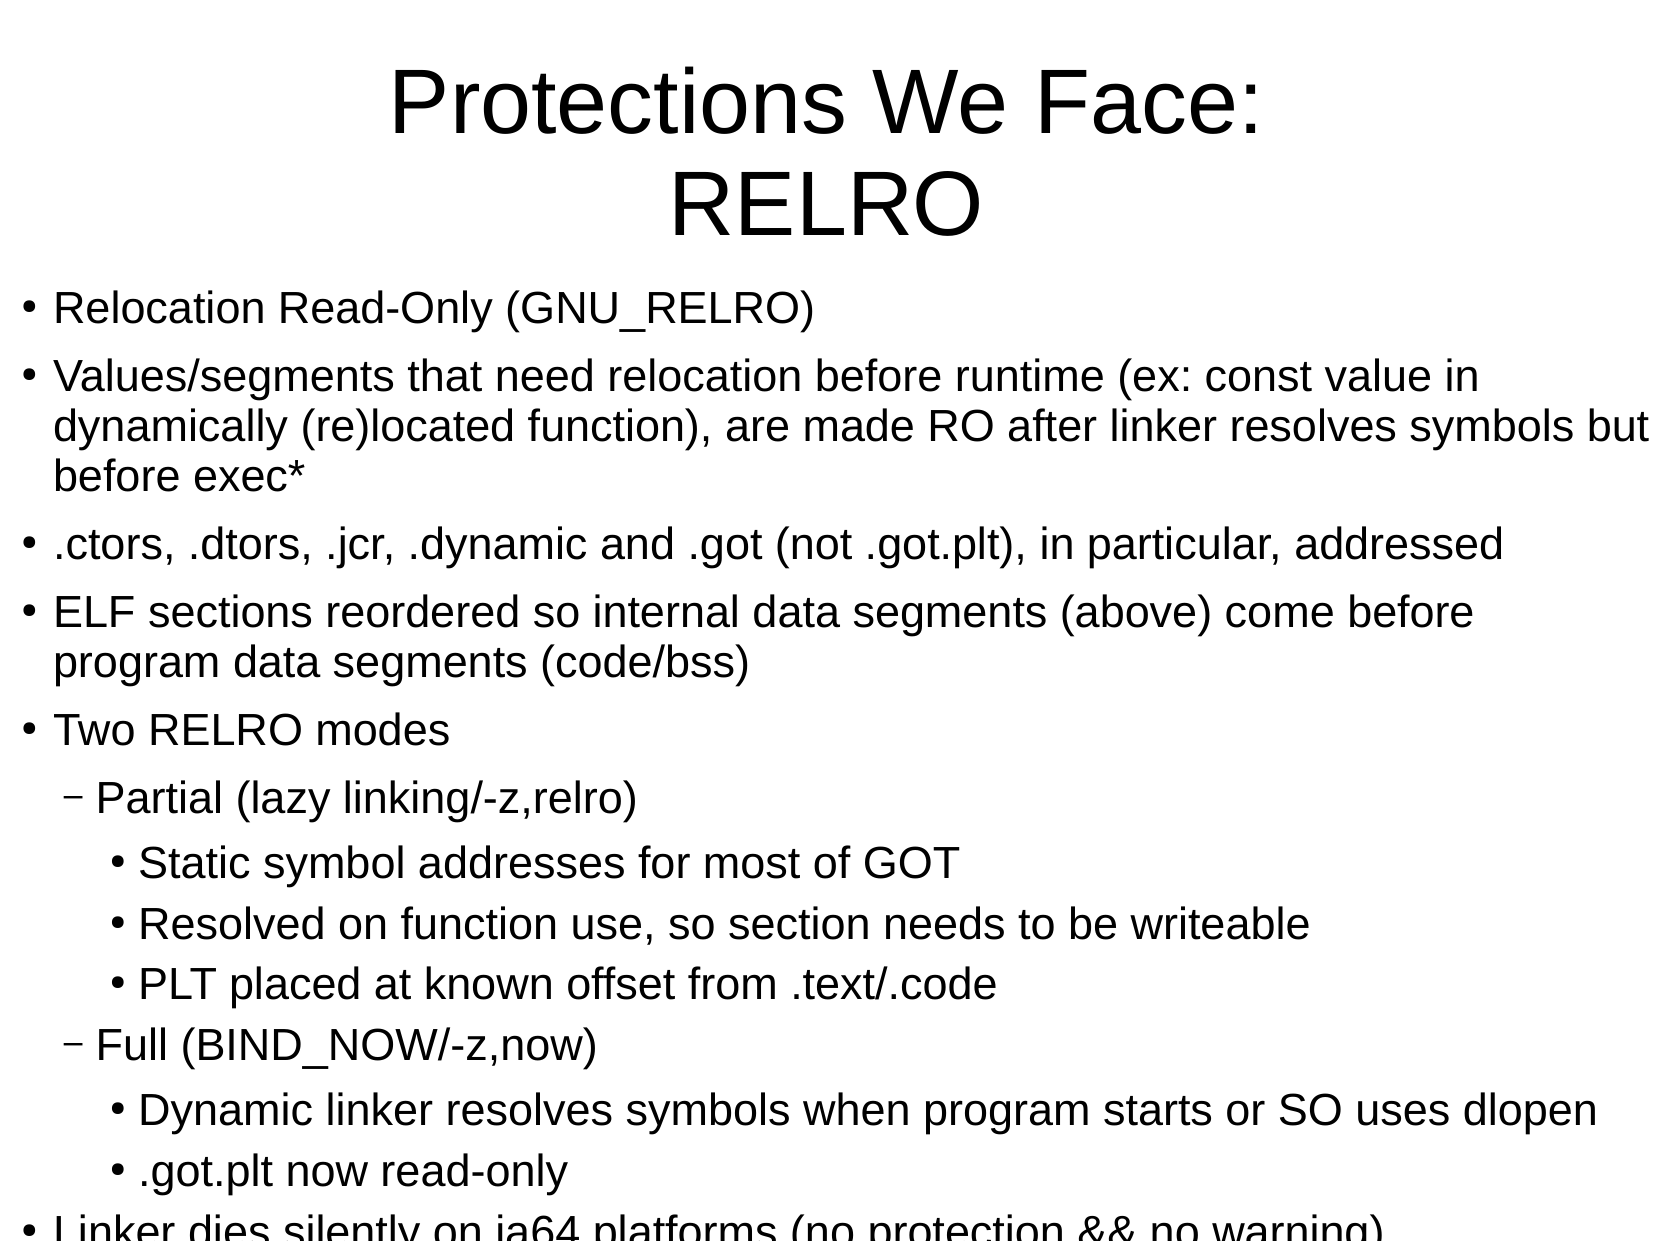

# Protections We Face: RELRO
Relocation Read-Only (GNU_RELRO)
Values/segments that need relocation before runtime (ex: const value in dynamically (re)located function), are made RO after linker resolves symbols but before exec*
.ctors, .dtors, .jcr, .dynamic and .got (not .got.plt), in particular, addressed
ELF sections reordered so internal data segments (above) come before program data segments (code/bss)
Two RELRO modes
Partial (lazy linking/-z,relro)
Static symbol addresses for most of GOT
Resolved on function use, so section needs to be writeable
PLT placed at known offset from .text/.code
Full (BIND_NOW/-z,now)
Dynamic linker resolves symbols when program starts or SO uses dlopen
.got.plt now read-only
Linker dies silently on ia64 platforms (no protection && no warning)